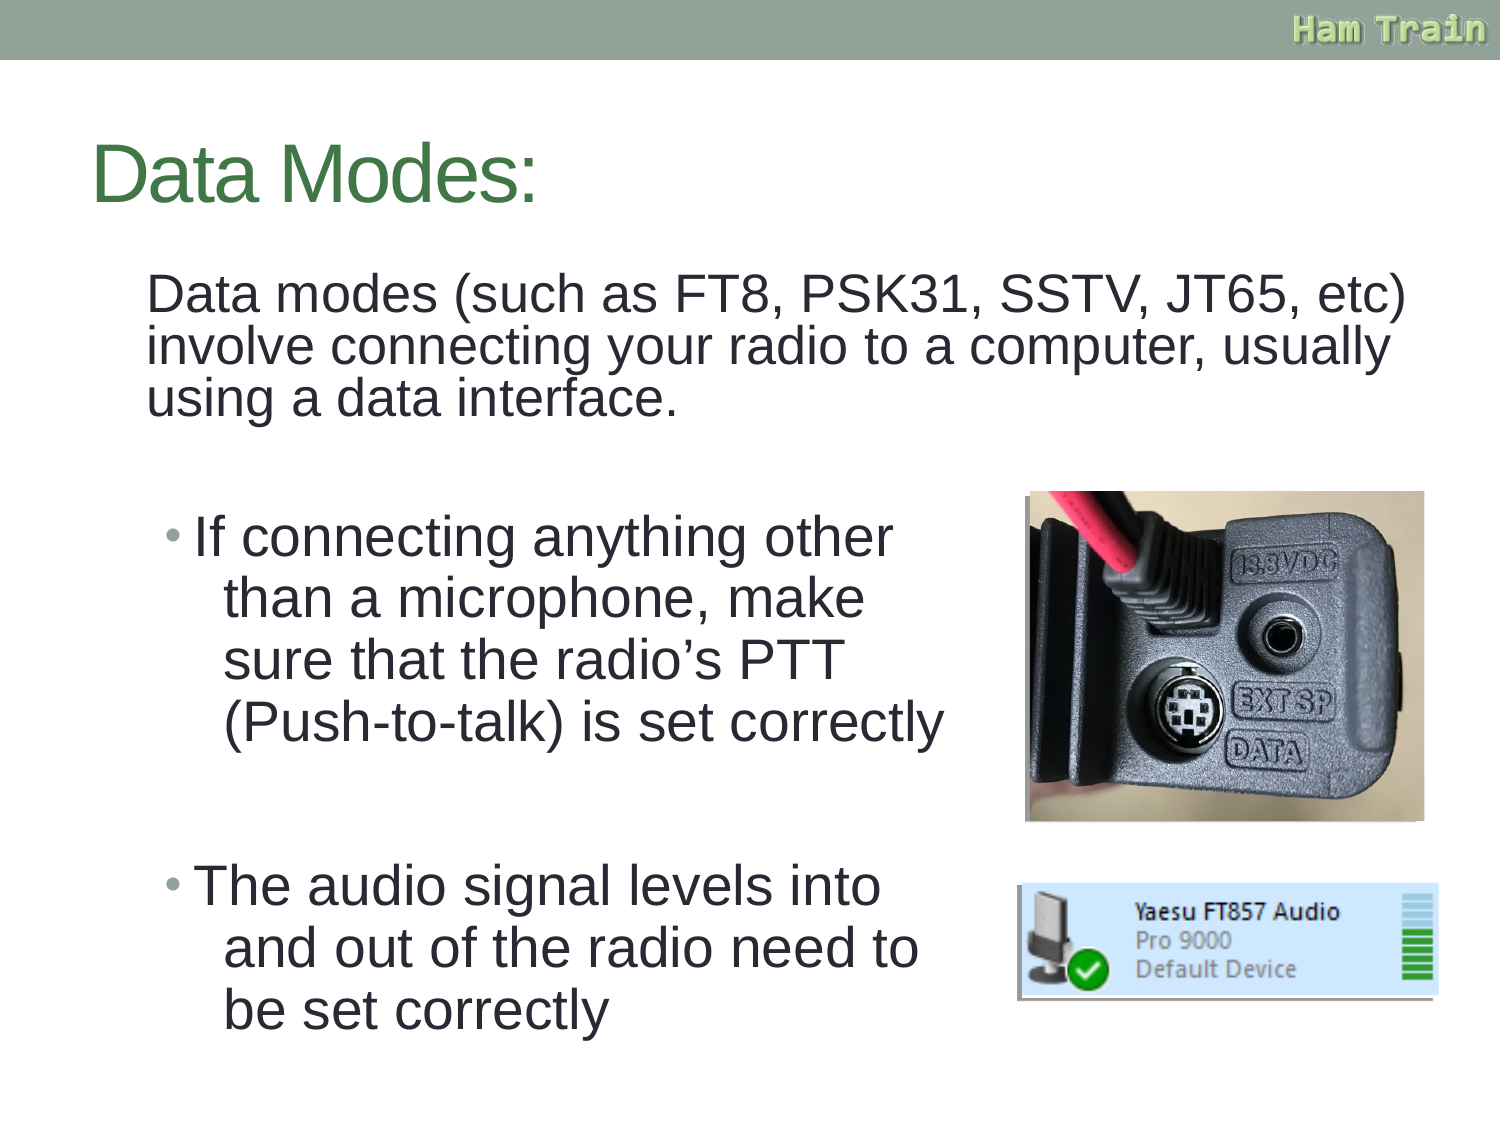

# Data Modes:
Data modes (such as FT8, PSK31, SSTV, JT65, etc) involve connecting your radio to a computer, usually using a data interface.
If connecting anything other than a microphone, make sure that the radio’s PTT (Push-to-talk) is set correctly
The audio signal levels into and out of the radio need to be set correctly